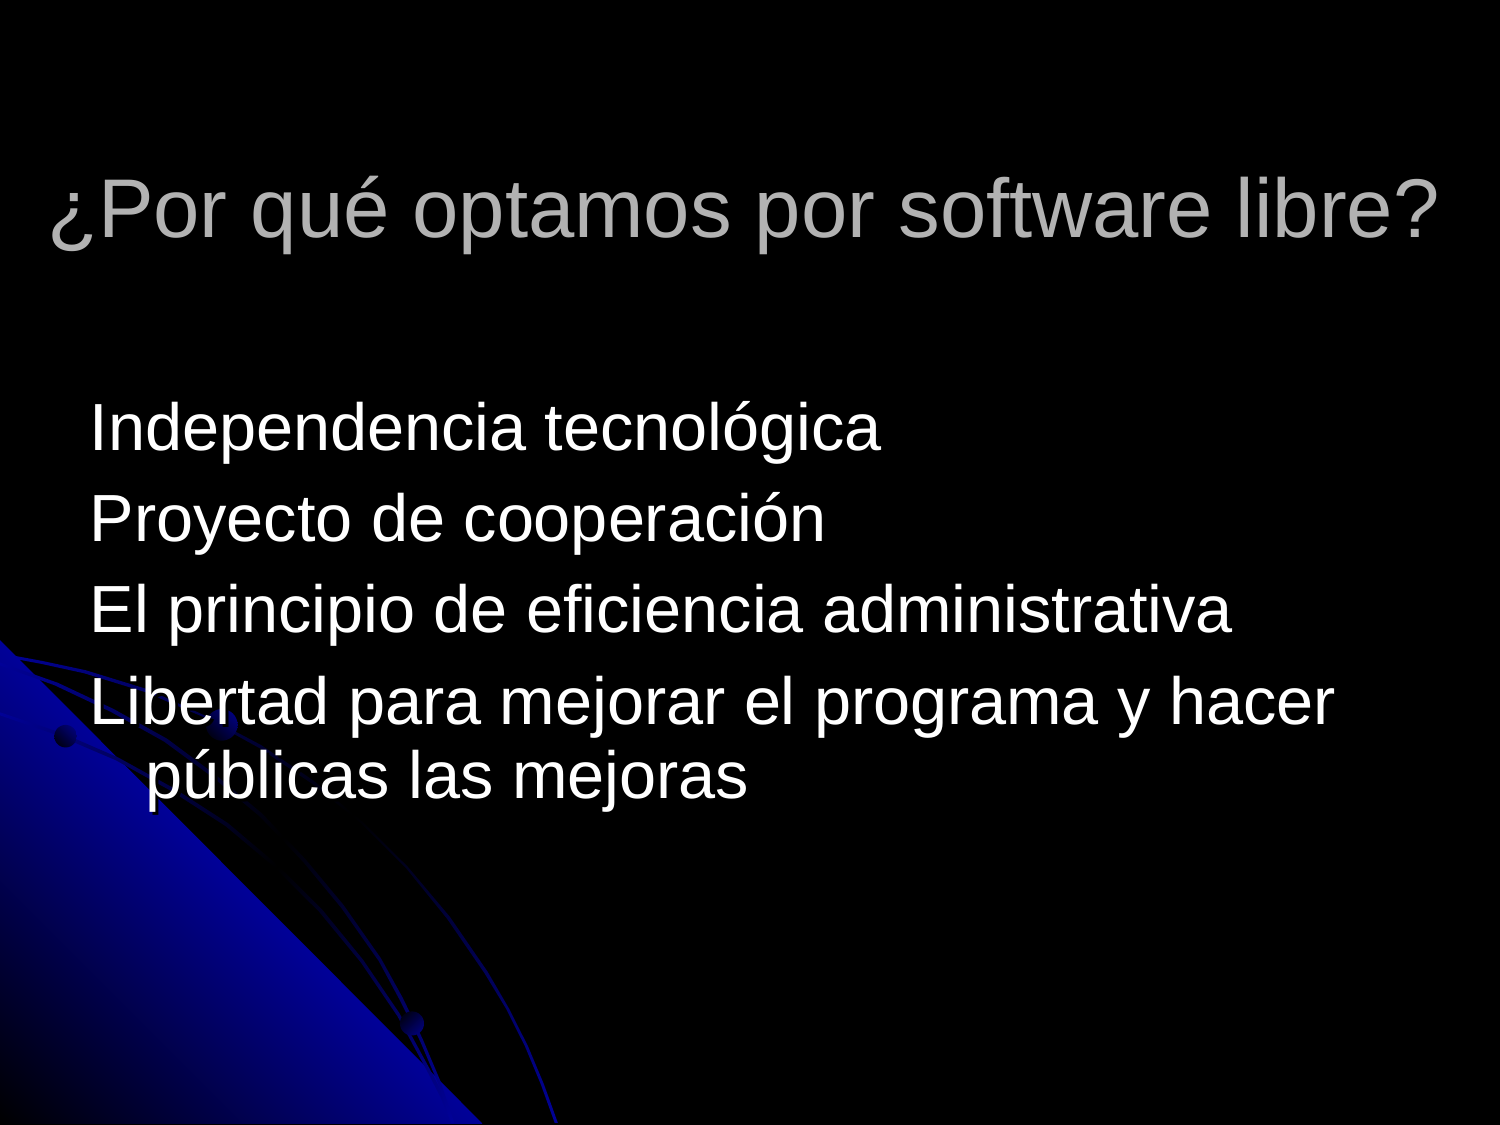

# ¿Por qué optamos por software libre?
Independencia tecnológica
Proyecto de cooperación
El principio de eficiencia administrativa
Libertad para mejorar el programa y hacer públicas las mejoras